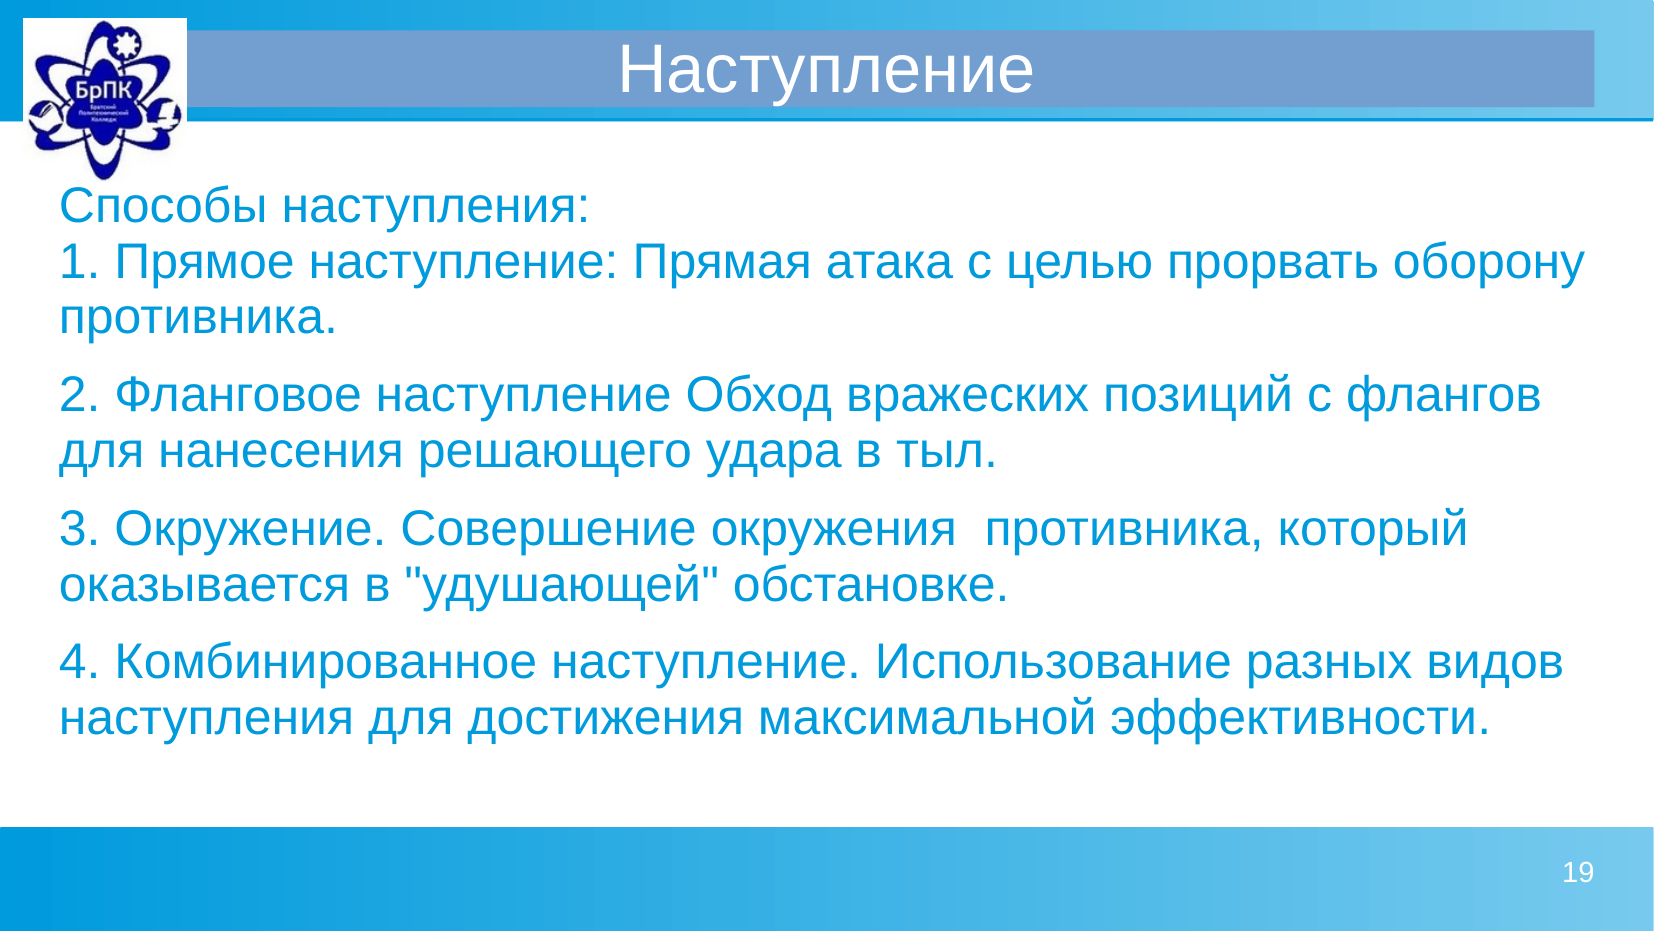

# Наступление
Способы наступления:
1. Прямое наступление: Прямая атака с целью прорвать оборону противника.
2. Фланговое наступление Обход вражеских позиций с флангов для нанесения решающего удара в тыл.
3. Окружение. Совершение окружения противника, который оказывается в "удушающей" обстановке.
4. Комбинированное наступление. Использование разных видов наступления для достижения максимальной эффективности.
19